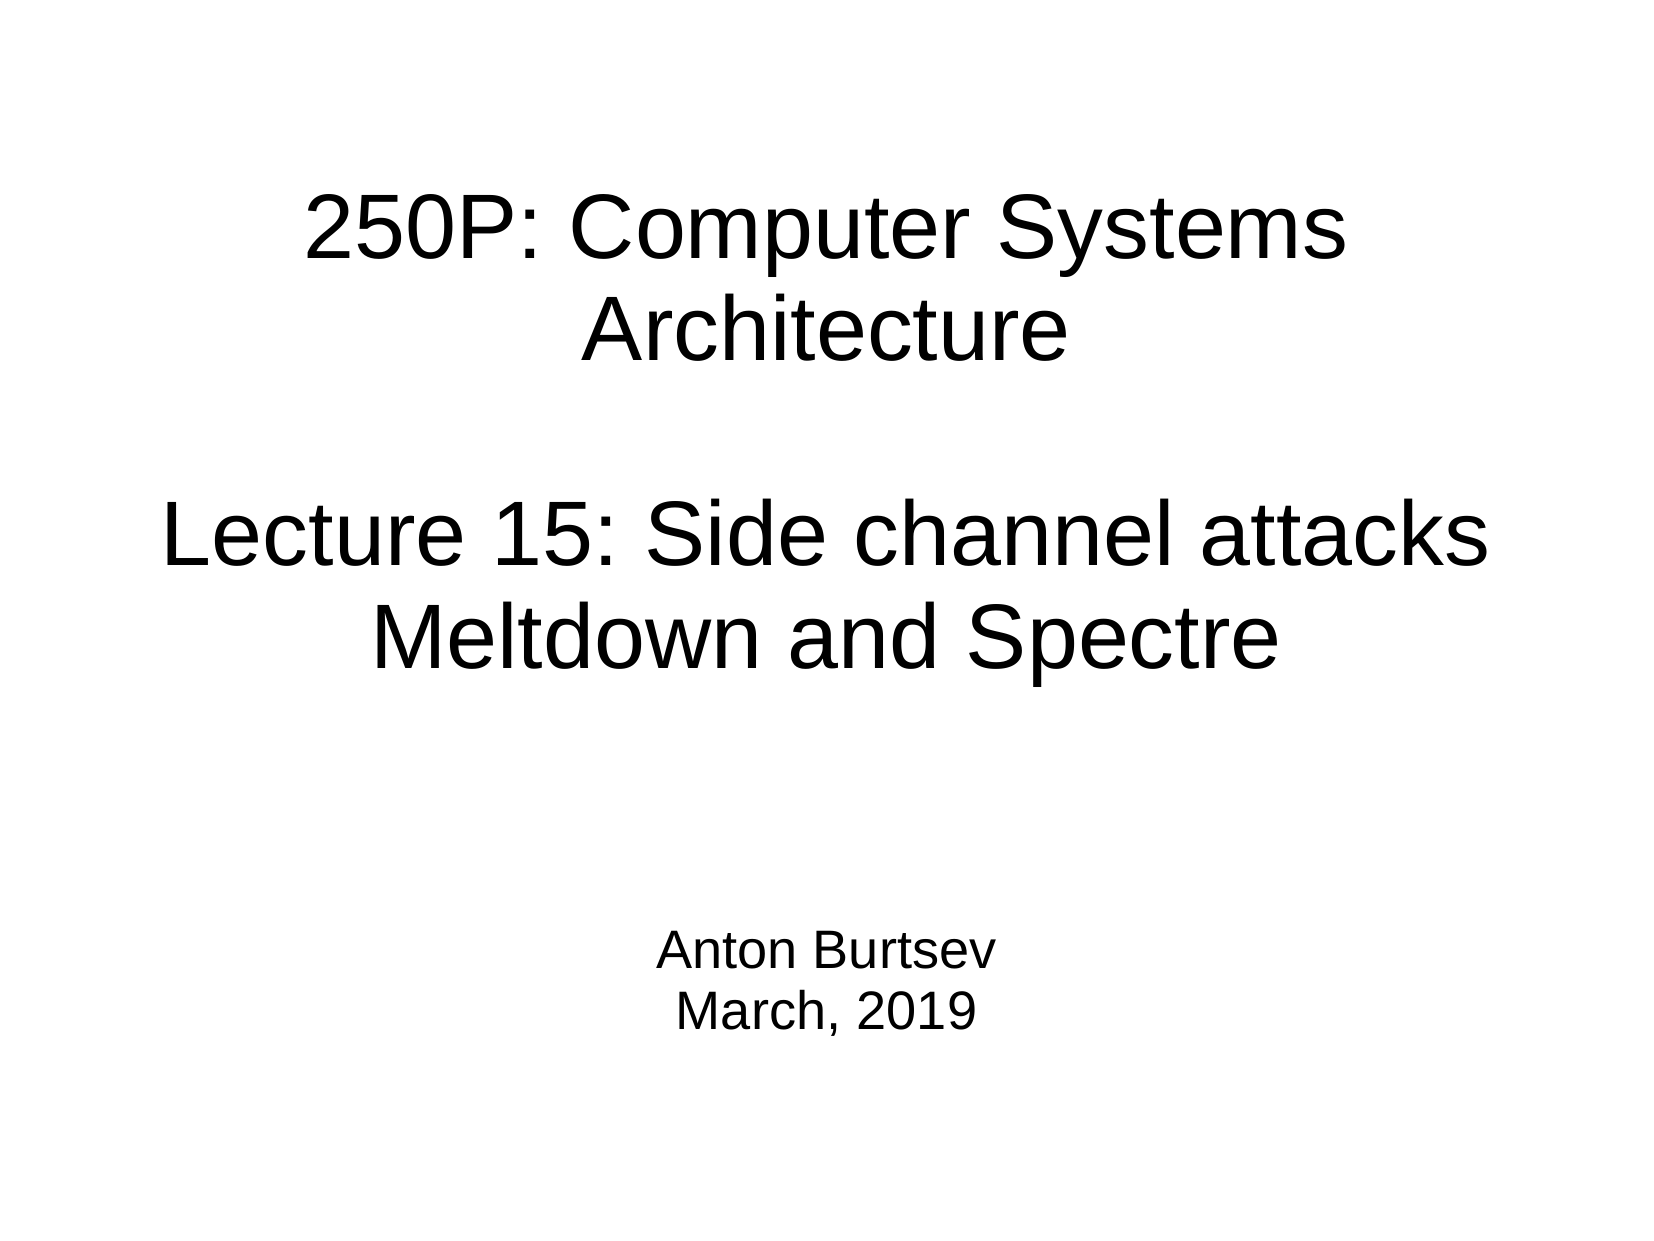

# 250P: Computer Systems Architecture Lecture 15: Side channel attacks Meltdown and Spectre
Anton Burtsev
March, 2019